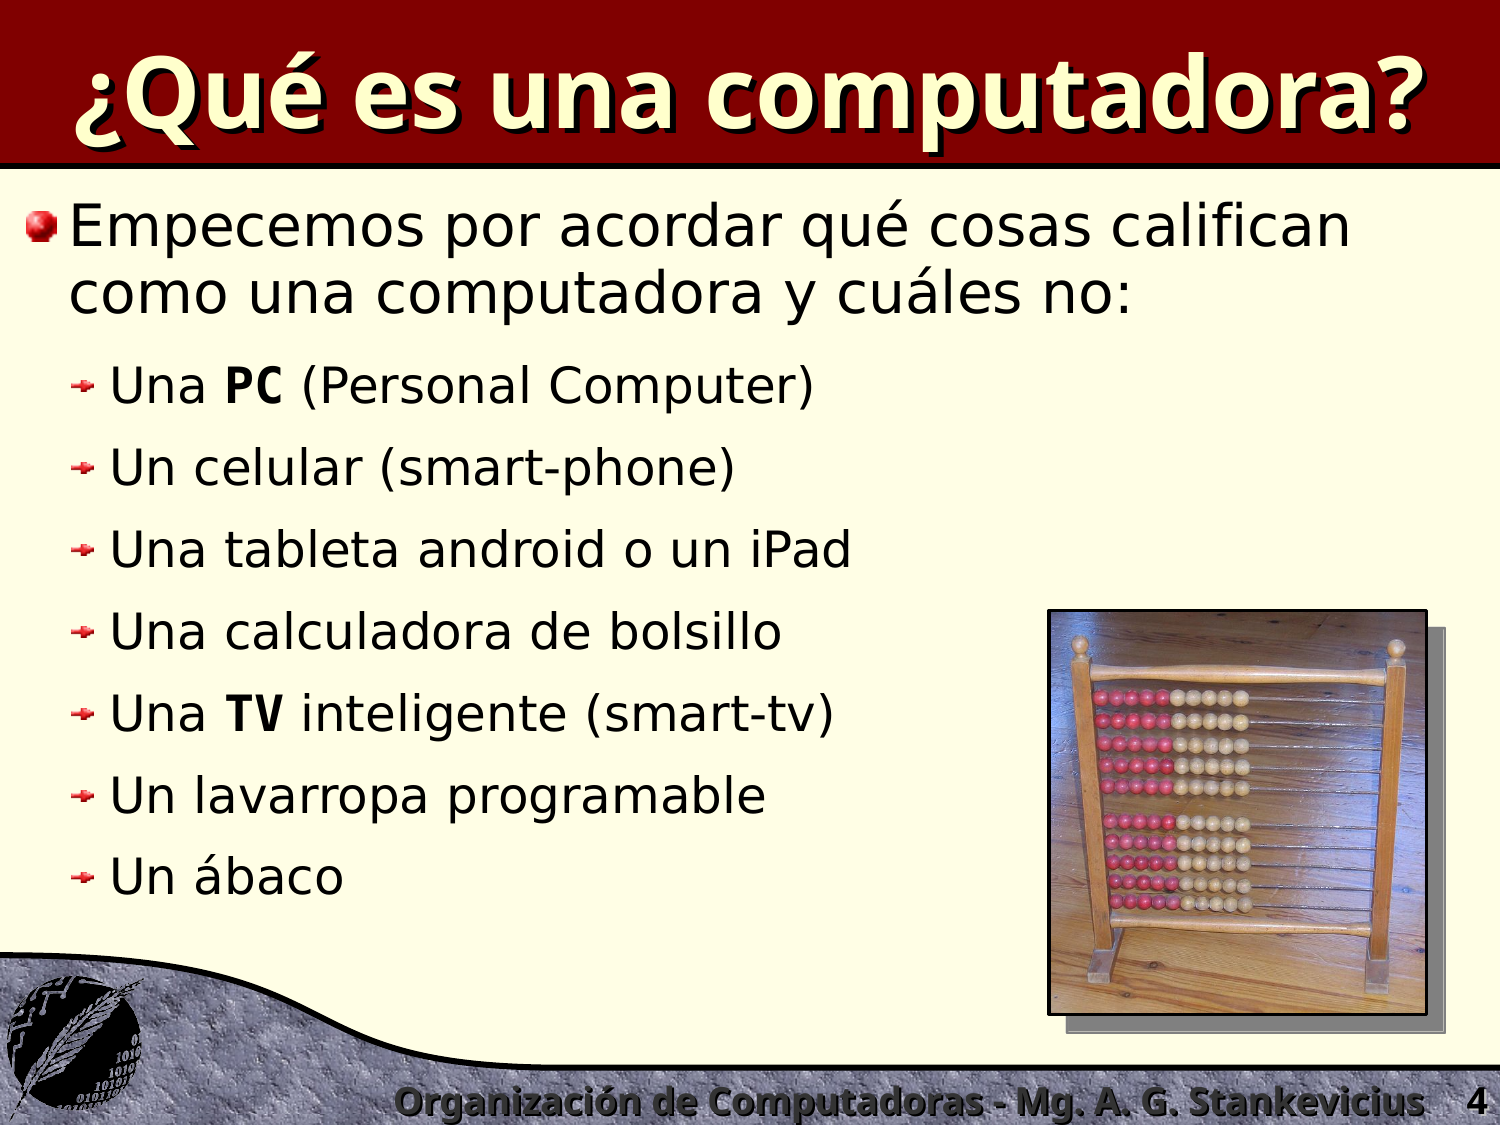

# ¿Qué es una computadora?
Empecemos por acordar qué cosas califican como una computadora y cuáles no:
Una PC (Personal Computer)
Un celular (smart-phone)
Una tableta android o un iPad
Una calculadora de bolsillo
Una TV inteligente (smart-tv)
Un lavarropa programable
Un ábaco
4